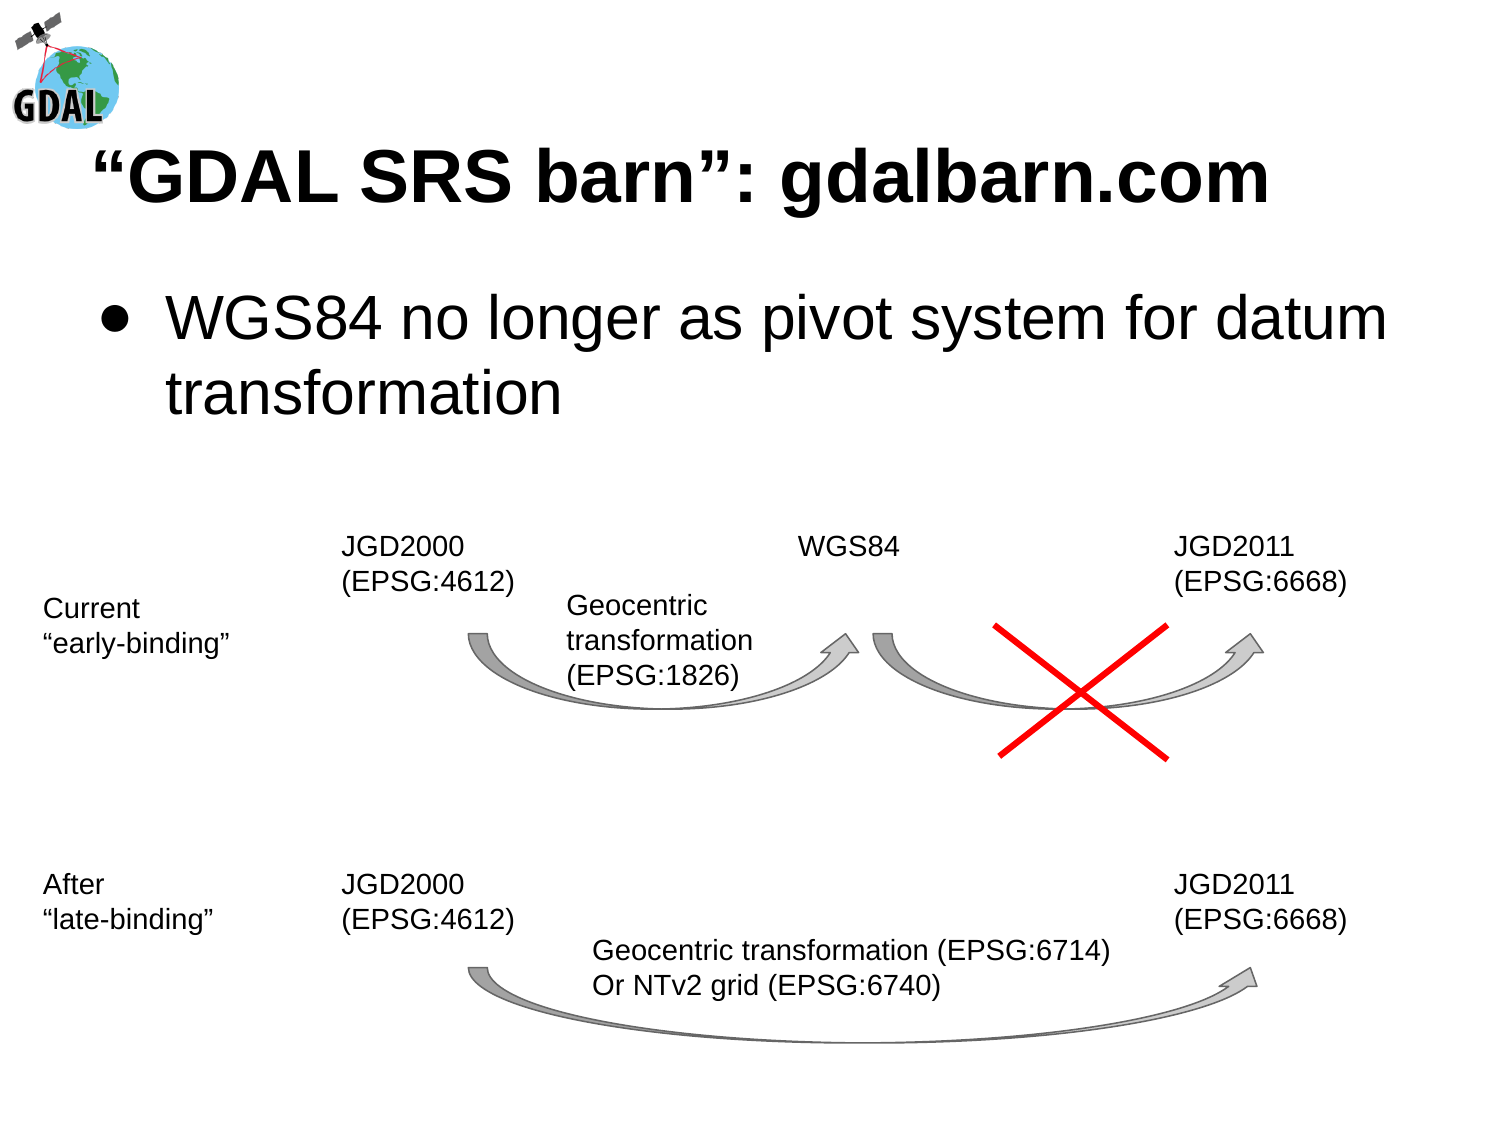

# “GDAL SRS barn”: gdalbarn.com
WGS84 no longer as pivot system for datum transformation
JGD2000
(EPSG:4612)
WGS84
JGD2011
(EPSG:6668)
Geocentric transformation
(EPSG:1826)
Current
“early-binding”
After
“late-binding”
JGD2000
(EPSG:4612)
JGD2011
(EPSG:6668)
Geocentric transformation (EPSG:6714)
Or NTv2 grid (EPSG:6740)